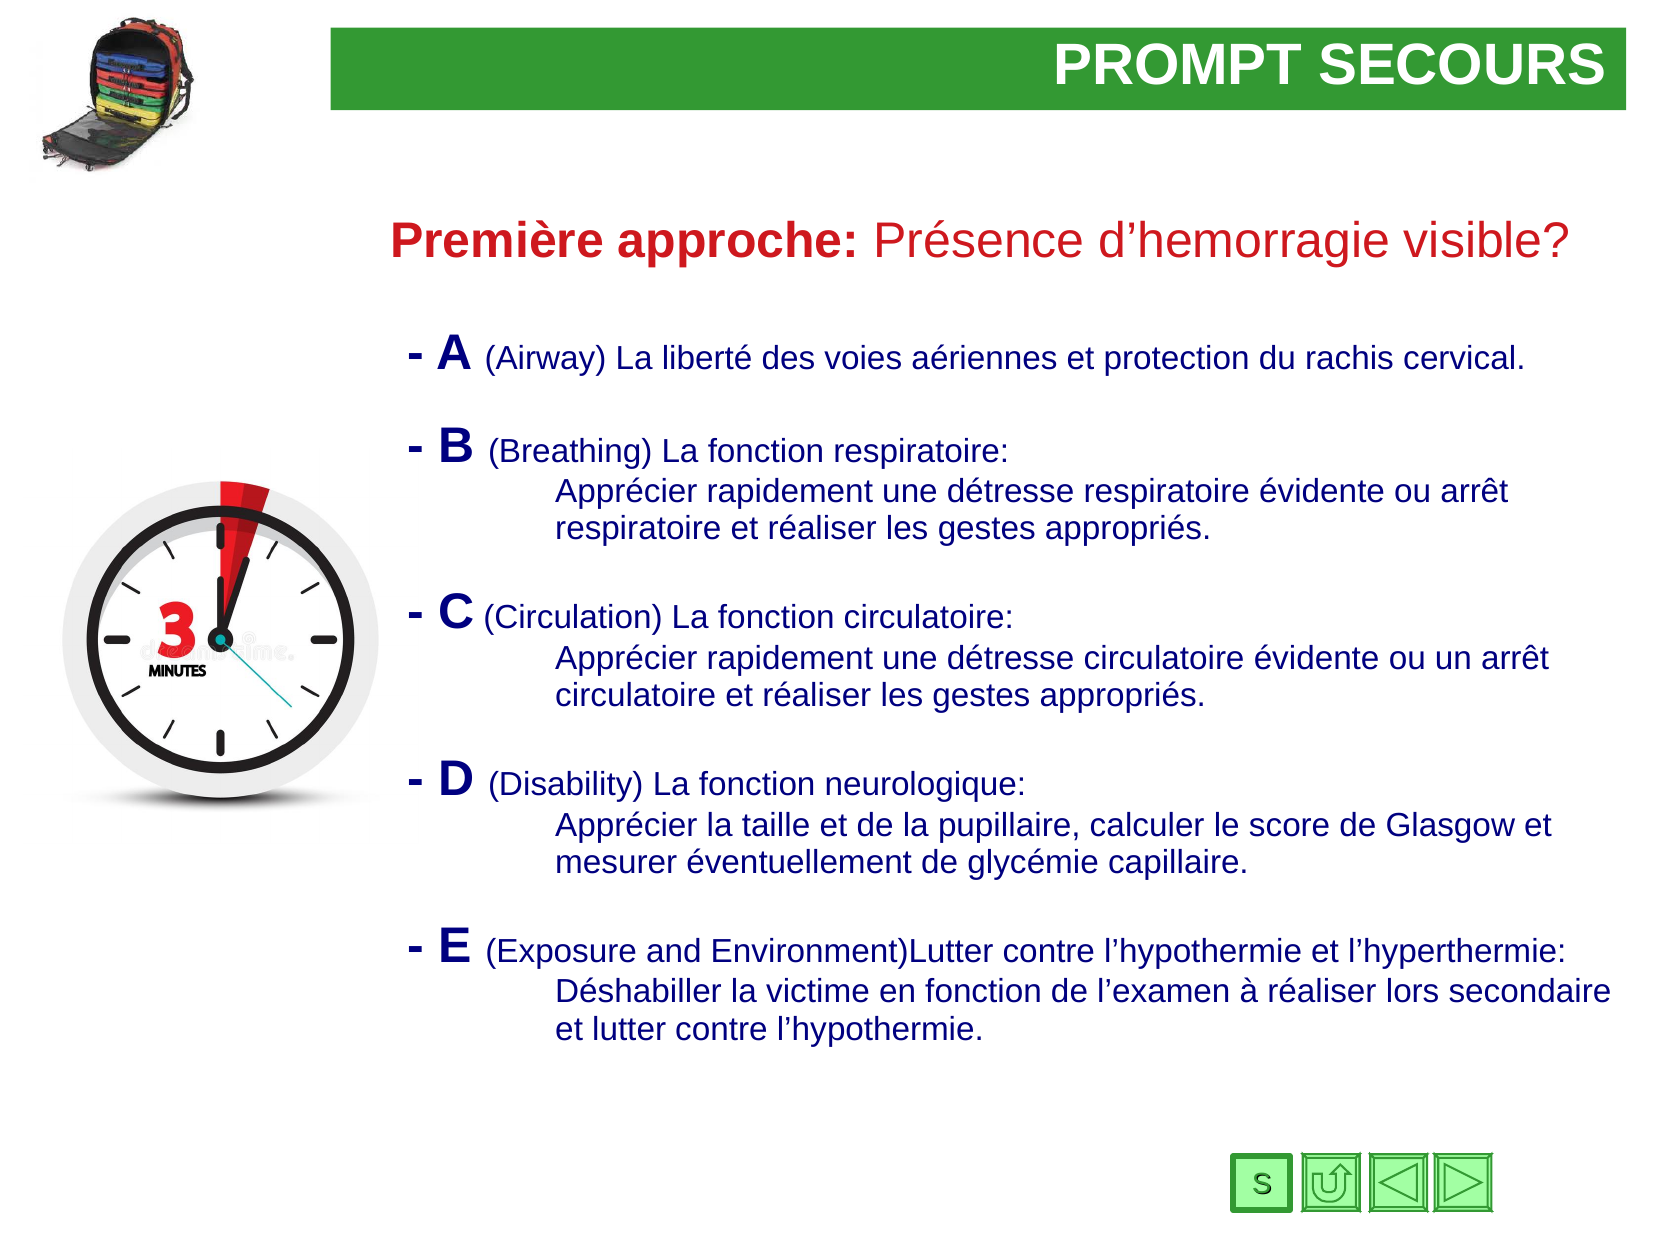

PROMPT SECOURS
Première approche: Présence d’hemorragie visible?
	- A (Airway) La liberté des voies aériennes et protection du rachis cervical.
	- B (Breathing) La fonction respiratoire:
			Apprécier rapidement une détresse respiratoire évidente ou arrêt 				respiratoire et réaliser les gestes appropriés.
	- C (Circulation) La fonction circulatoire:
			Apprécier rapidement une détresse circulatoire évidente ou un arrêt 				circulatoire et réaliser les gestes appropriés.
 	- D (Disability) La fonction neurologique:
			Apprécier la taille et de la pupillaire, calculer le score de Glasgow et 				mesurer éventuellement de glycémie capillaire.
	- E (Exposure and Environment)Lutter contre l’hypothermie et l’hyperthermie:
			Déshabiller la victime en fonction de l’examen à réaliser lors secondaire 			et lutter contre l’hypothermie.